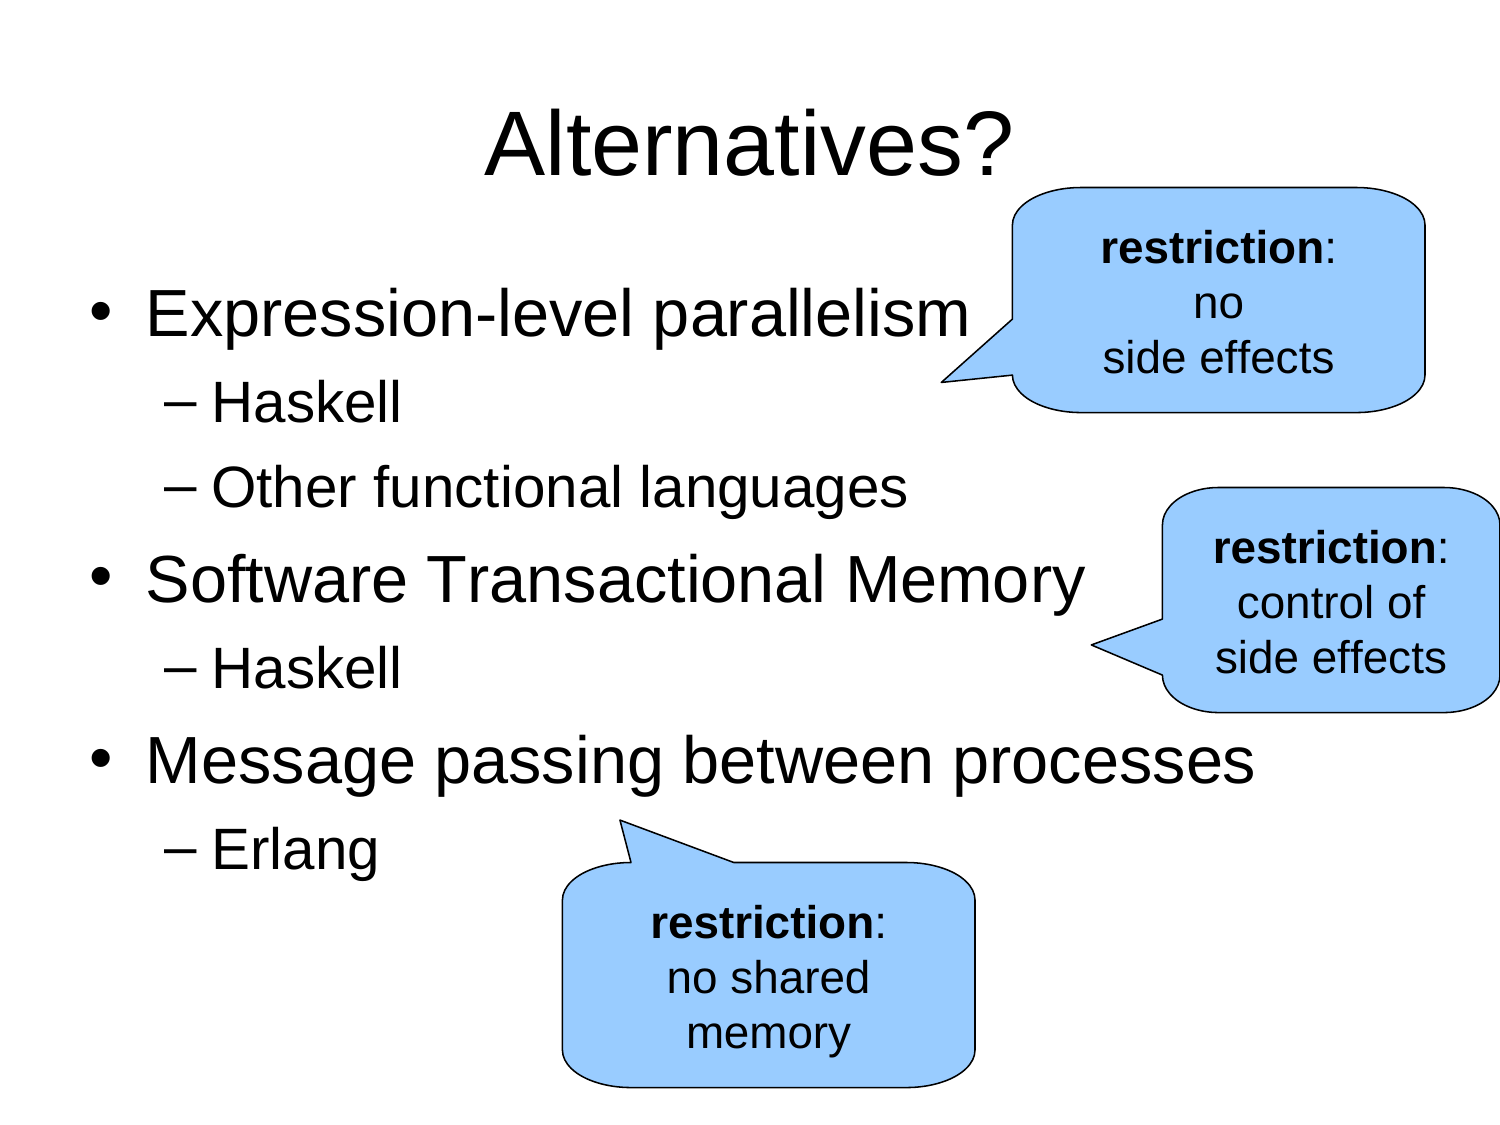

# Alternatives?
restriction:
no
side effects
Expression-level parallelism
Haskell
Other functional languages
Software Transactional Memory
Haskell
Message passing between processes
Erlang
restriction:
control of
side effects
restriction:
no shared
memory